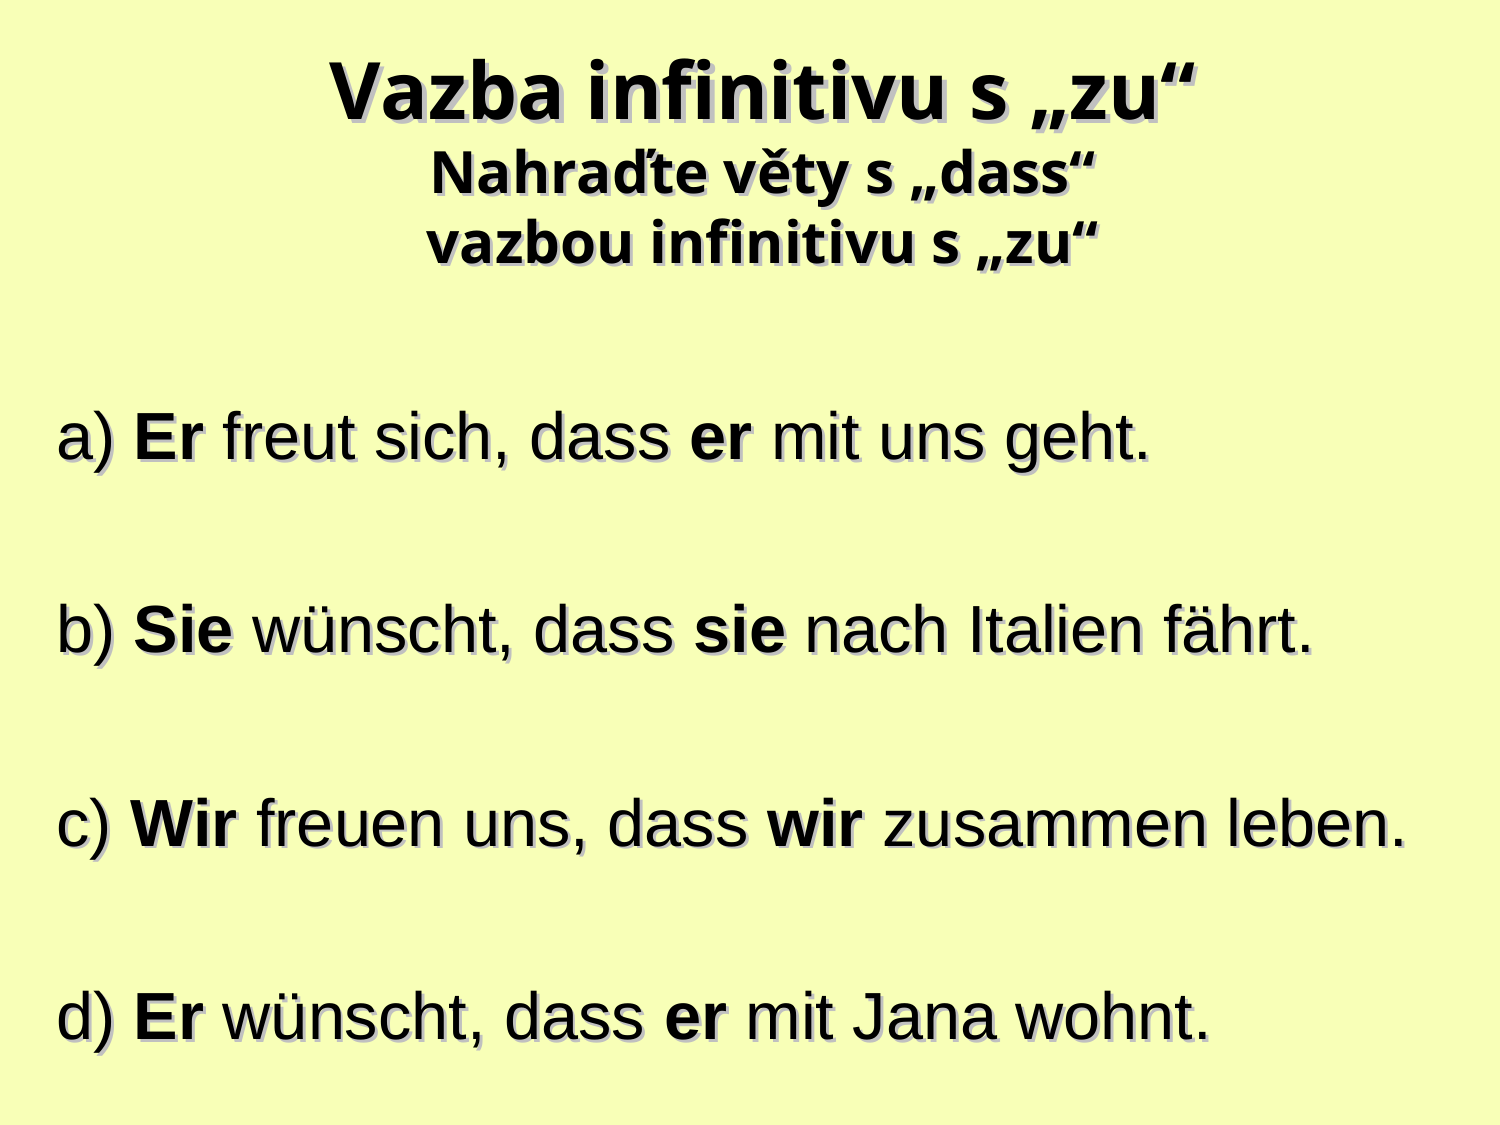

# Vazba infinitivu s „zu“ Nahraďte věty s „dass“ vazbou infinitivu s „zu“
a) Er freut sich, dass er mit uns geht.
b) Sie wünscht, dass sie nach Italien fährt.
c) Wir freuen uns, dass wir zusammen leben.
d) Er wünscht, dass er mit Jana wohnt.